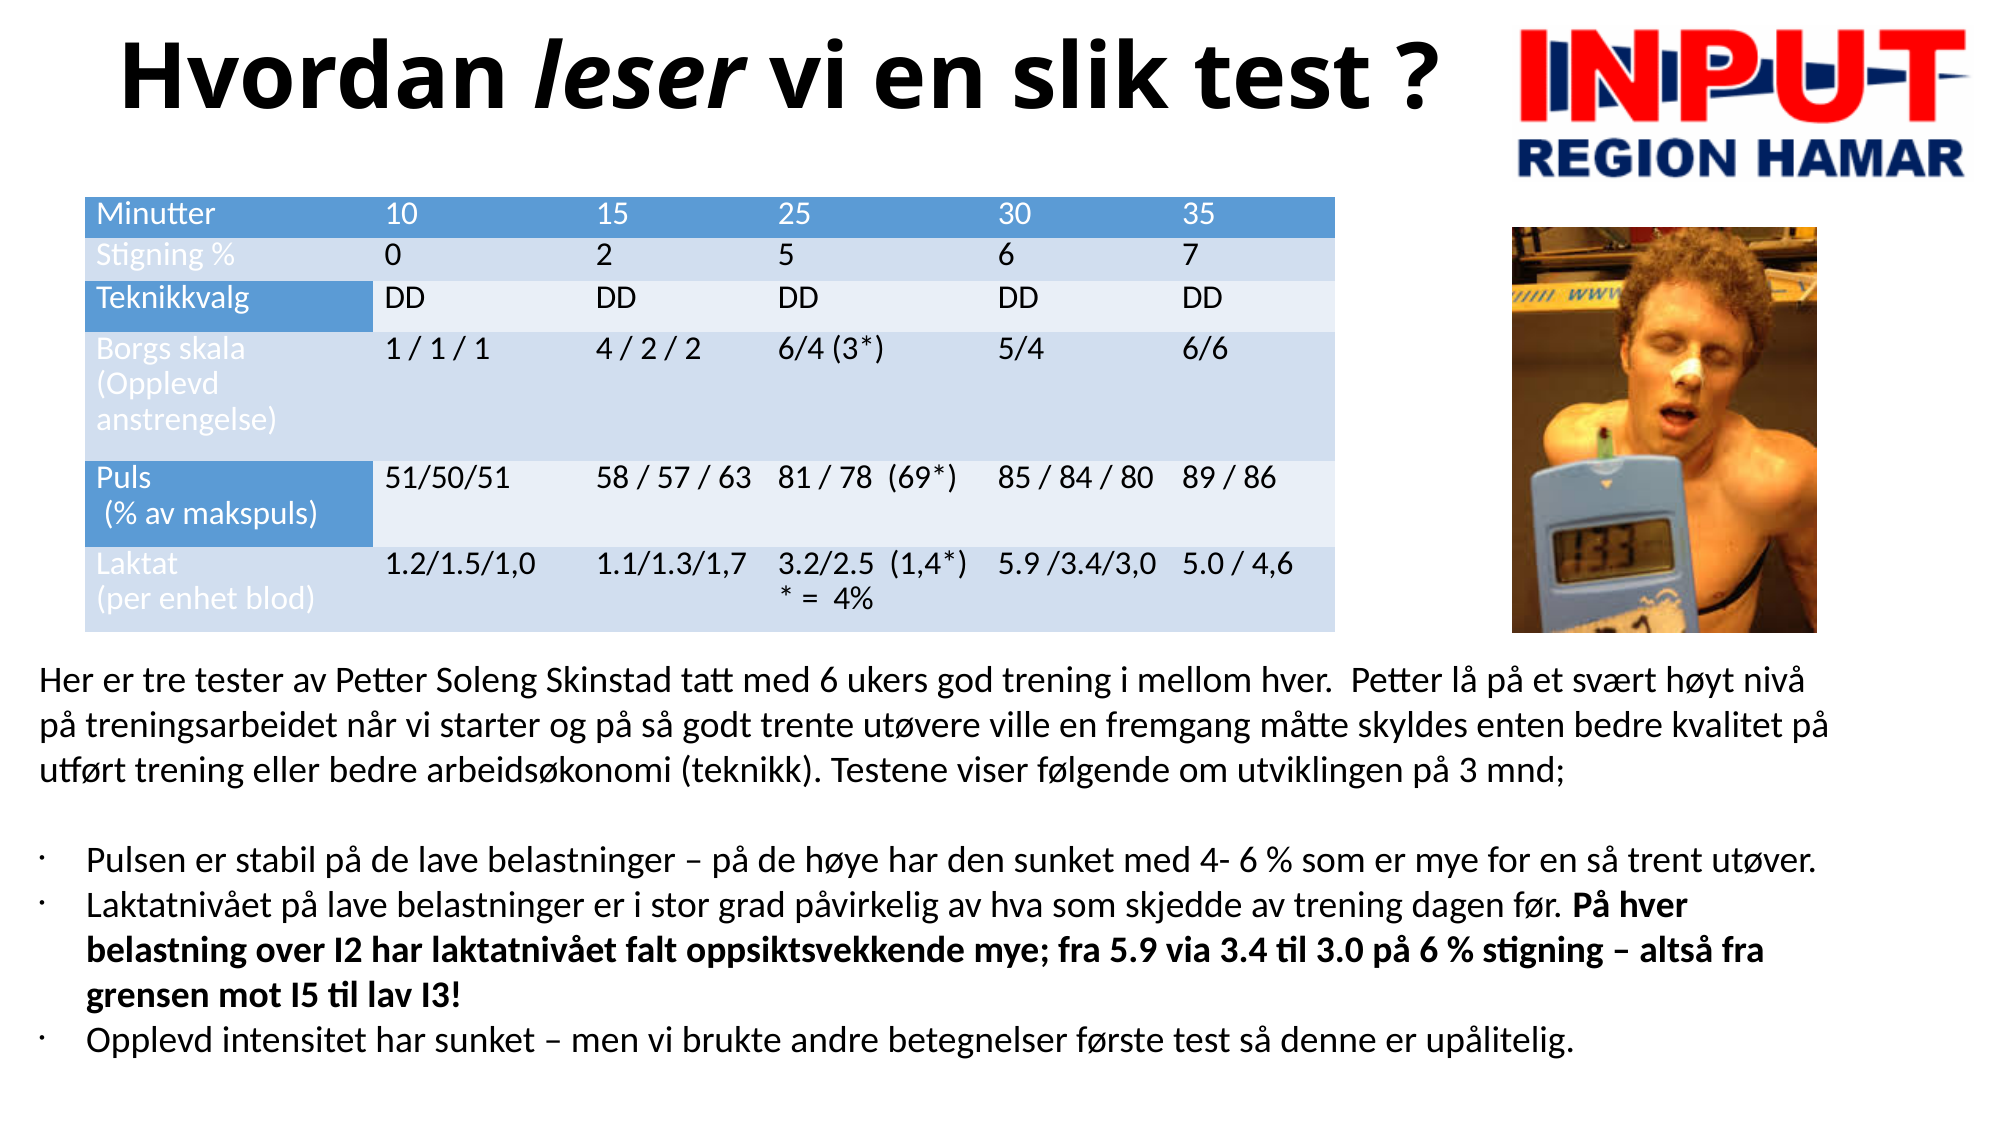

# Hvordan leser vi en slik test ?
| Minutter | 10 | 15 | 25 | 30 | 35 |
| --- | --- | --- | --- | --- | --- |
| Stigning % | 0 | 2 | 5 | 6 | 7 |
| Teknikkvalg | DD | DD | DD | DD | DD |
| Borgs skala (Opplevd anstrengelse) | 1 / 1 / 1 | 4 / 2 / 2 | 6/4 (3\*) | 5/4 | 6/6 |
| Puls (% av makspuls) | 51/50/51 | 58 / 57 / 63 | 81 / 78 (69\*) | 85 / 84 / 80 | 89 / 86 |
| Laktat (per enhet blod) | 1.2/1.5/1,0 | 1.1/1.3/1,7 | 3.2/2.5 (1,4\*) \* = 4% | 5.9 /3.4/3,0 | 5.0 / 4,6 |
Her er tre tester av Petter Soleng Skinstad tatt med 6 ukers god trening i mellom hver. Petter lå på et svært høyt nivå på treningsarbeidet når vi starter og på så godt trente utøvere ville en fremgang måtte skyldes enten bedre kvalitet på utført trening eller bedre arbeidsøkonomi (teknikk). Testene viser følgende om utviklingen på 3 mnd;
Pulsen er stabil på de lave belastninger – på de høye har den sunket med 4- 6 % som er mye for en så trent utøver.
Laktatnivået på lave belastninger er i stor grad påvirkelig av hva som skjedde av trening dagen før. På hver belastning over I2 har laktatnivået falt oppsiktsvekkende mye; fra 5.9 via 3.4 til 3.0 på 6 % stigning – altså fra grensen mot I5 til lav I3!
Opplevd intensitet har sunket – men vi brukte andre betegnelser første test så denne er upålitelig.